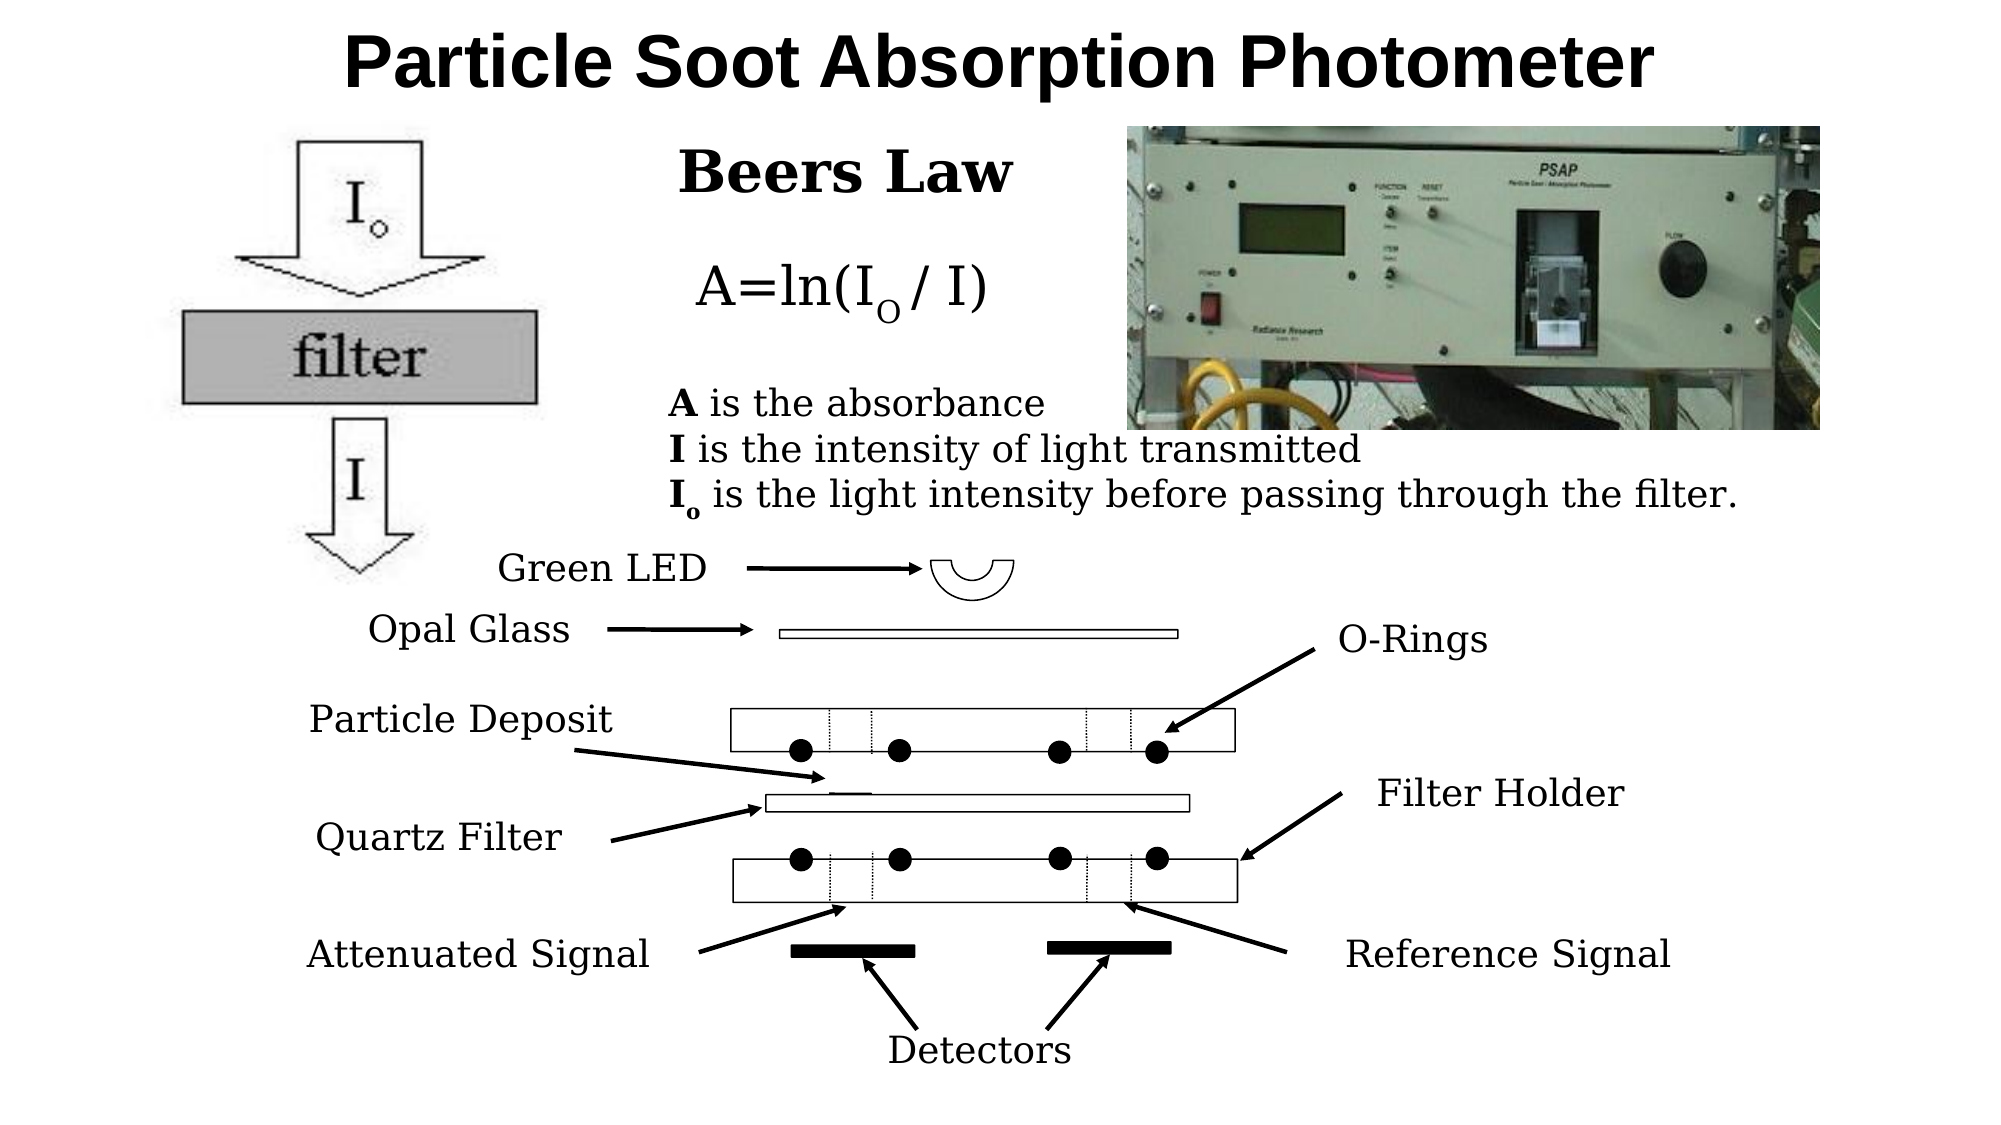

Particle Soot Absorption Photometer
Beers Law
A=ln(IO / I)‏
A is the absorbance
I is the intensity of light transmitted
Io is the light intensity before passing through the filter.
Green LED
Opal Glass
O-Rings
Particle Deposit
Filter Holder
Quartz Filter
Attenuated Signal
Reference Signal
Detectors